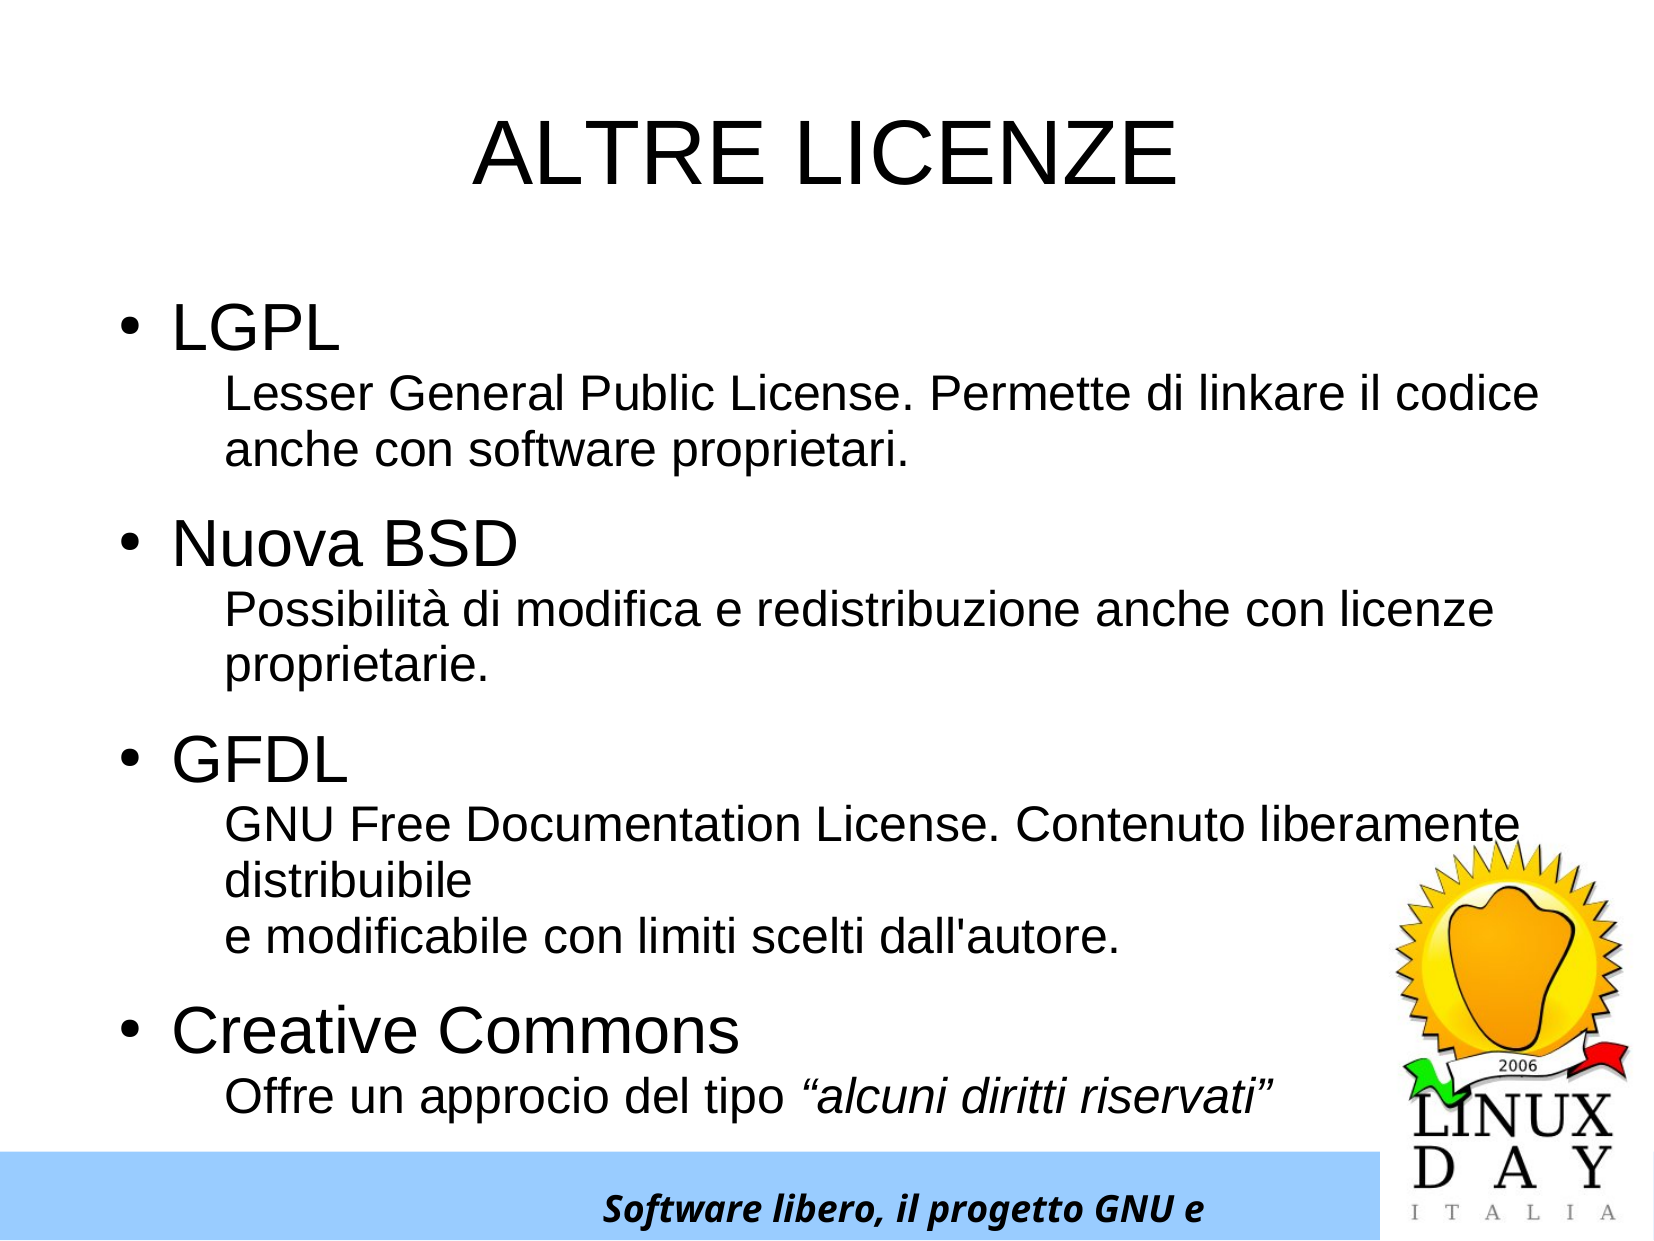

# ALTRE LICENZE
LGPL
Lesser General Public License. Permette di linkare il codice anche con software proprietari.
Nuova BSD
Possibilità di modifica e redistribuzione anche con licenze proprietarie.
GFDL
GNU Free Documentation License. Contenuto liberamente distribuibile
e modificabile con limiti scelti dall'autore.
Creative Commons
Offre un approcio del tipo “alcuni diritti riservati”
Software libero, il progetto GNU e Linux